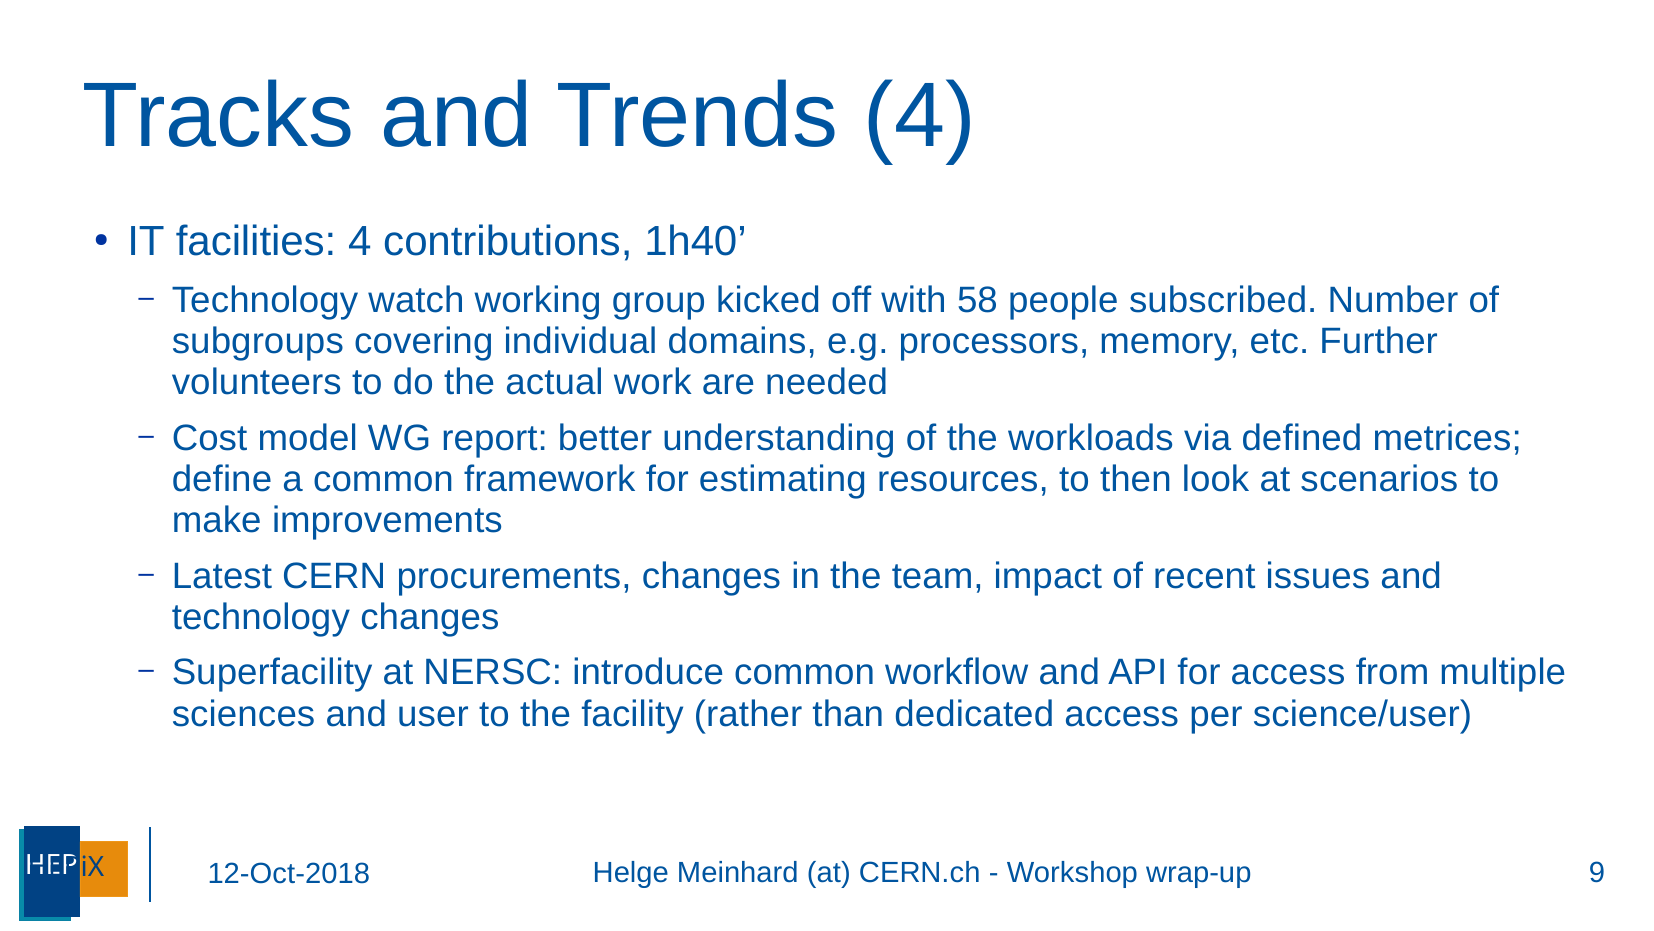

# Tracks and Trends (4)
IT facilities: 4 contributions, 1h40’
Technology watch working group kicked off with 58 people subscribed. Number of subgroups covering individual domains, e.g. processors, memory, etc. Further volunteers to do the actual work are needed
Cost model WG report: better understanding of the workloads via defined metrices; define a common framework for estimating resources, to then look at scenarios to make improvements
Latest CERN procurements, changes in the team, impact of recent issues and technology changes
Superfacility at NERSC: introduce common workflow and API for access from multiple sciences and user to the facility (rather than dedicated access per science/user)
Helge Meinhard (at) CERN.ch - Workshop wrap-up
9
12-Oct-2018